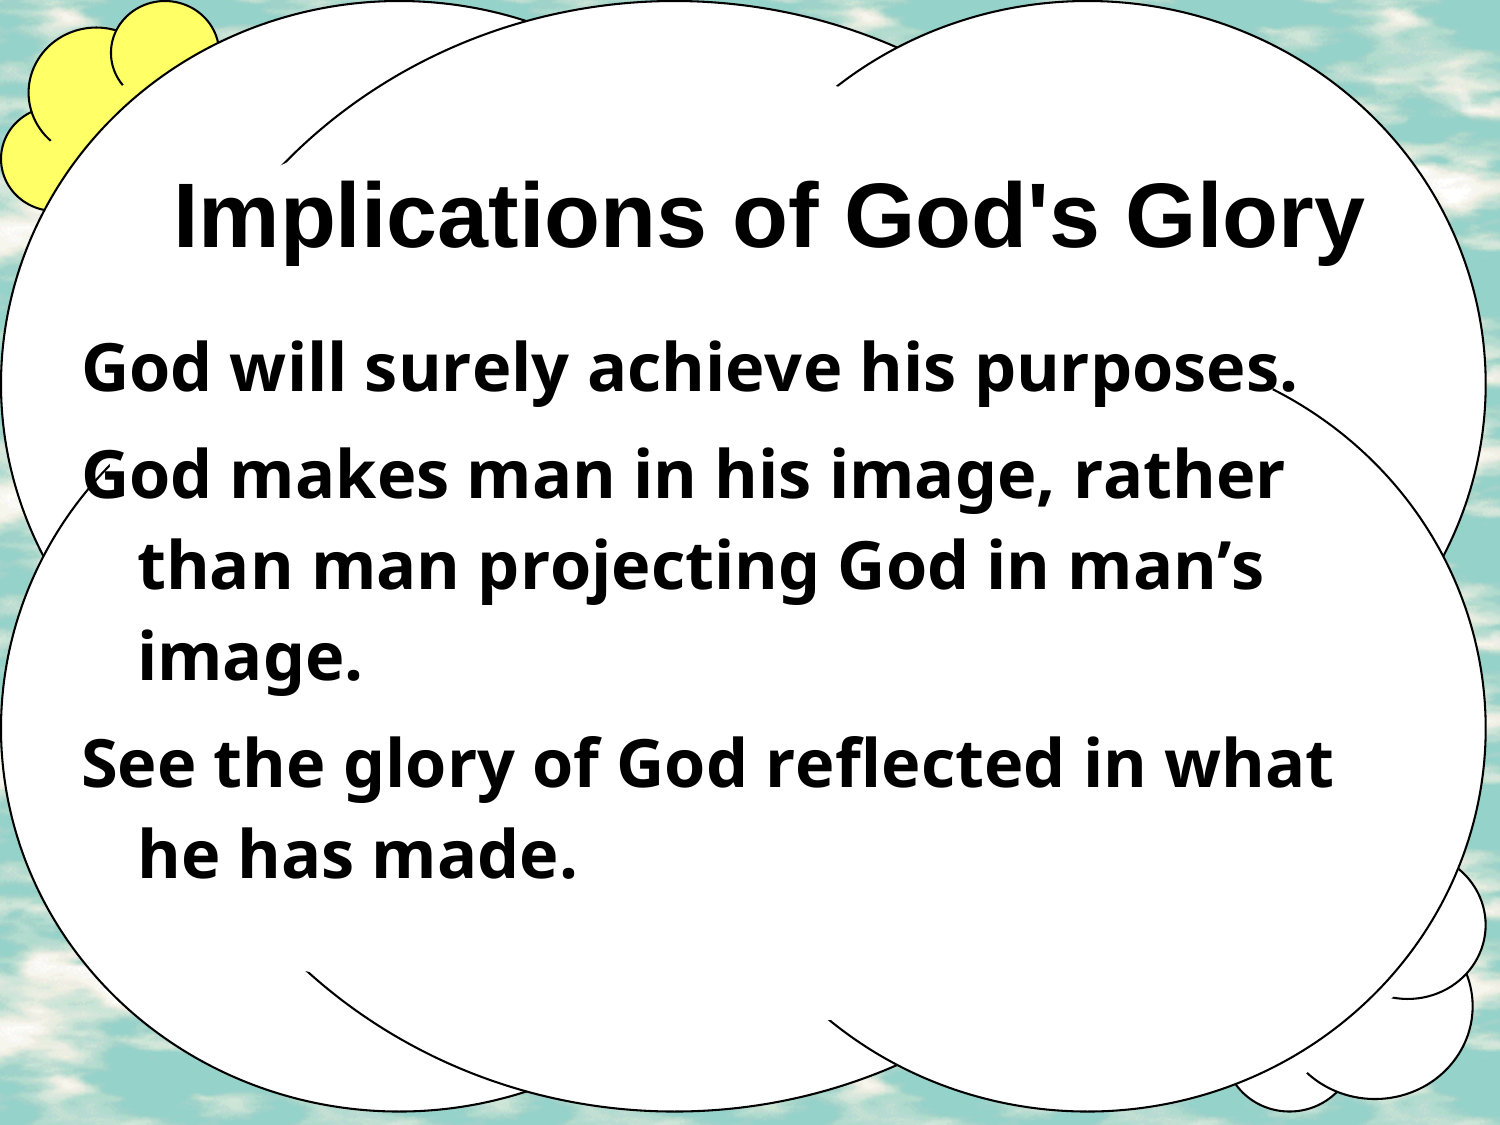

# Implications of God's Glory
God will surely achieve his purposes.
God makes man in his image, rather than man projecting God in man’s image.
See the glory of God reflected in what he has made.